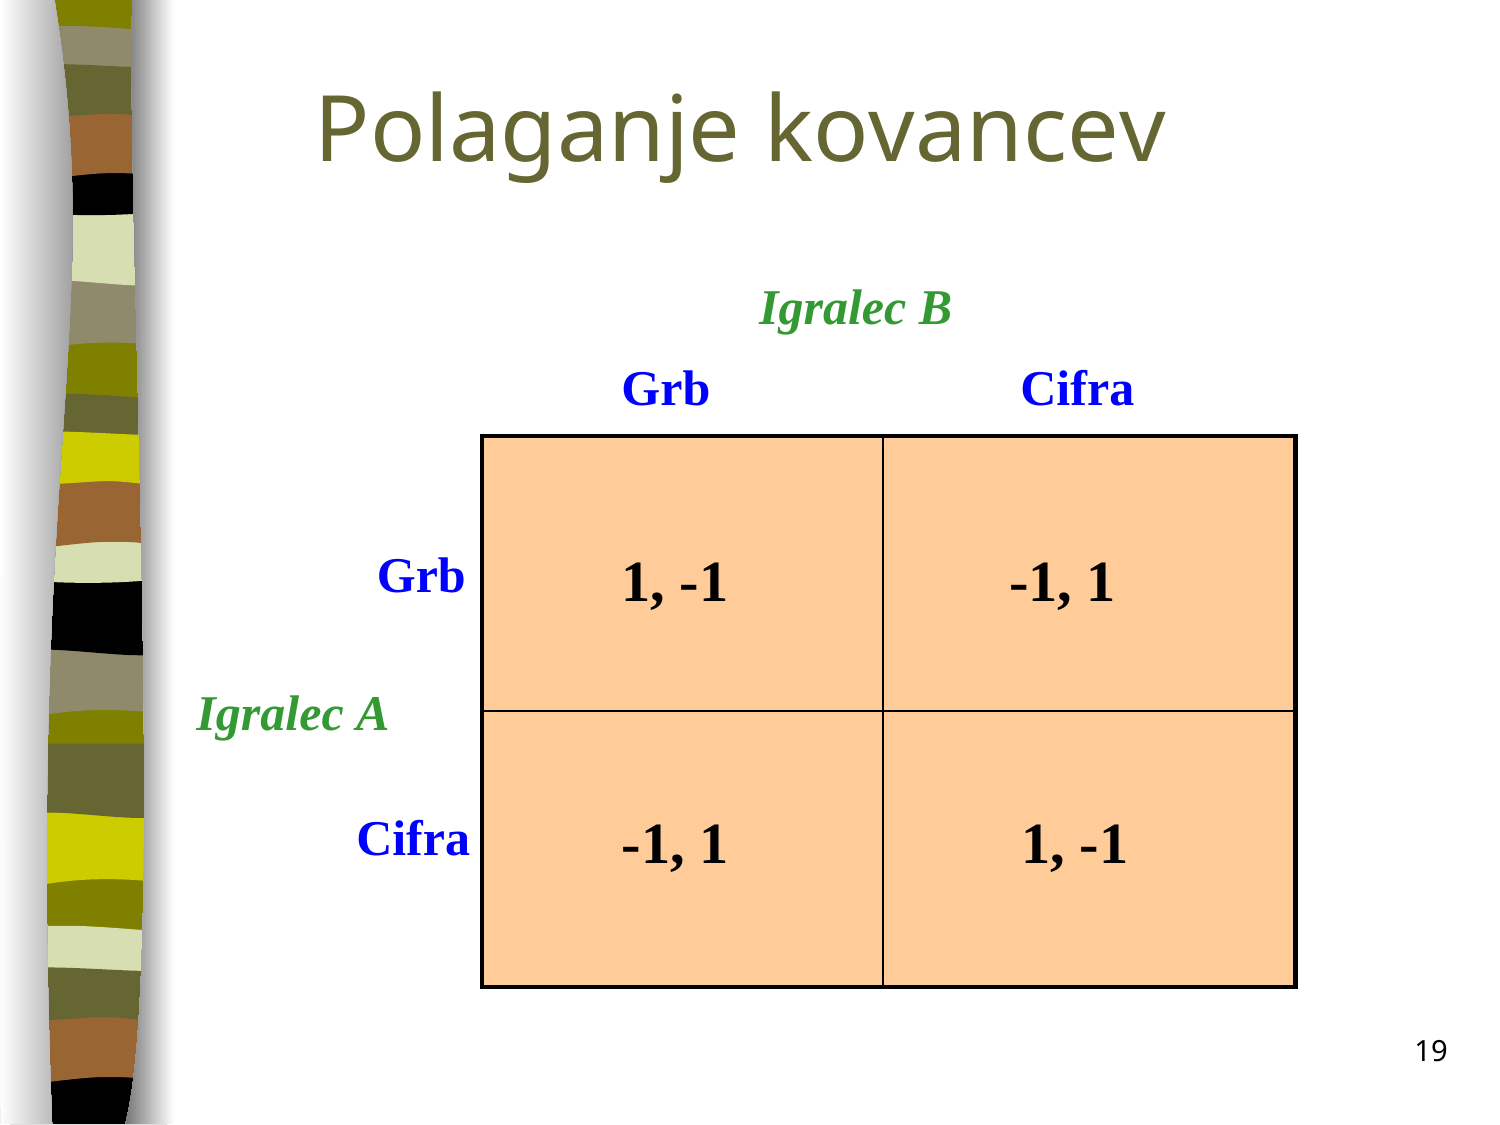

# Polaganje kovancev
Igralec B
Grb
Cifra
Grb
1, -1
-1, 1
Igralec A
Cifra
-1, 1
1, -1